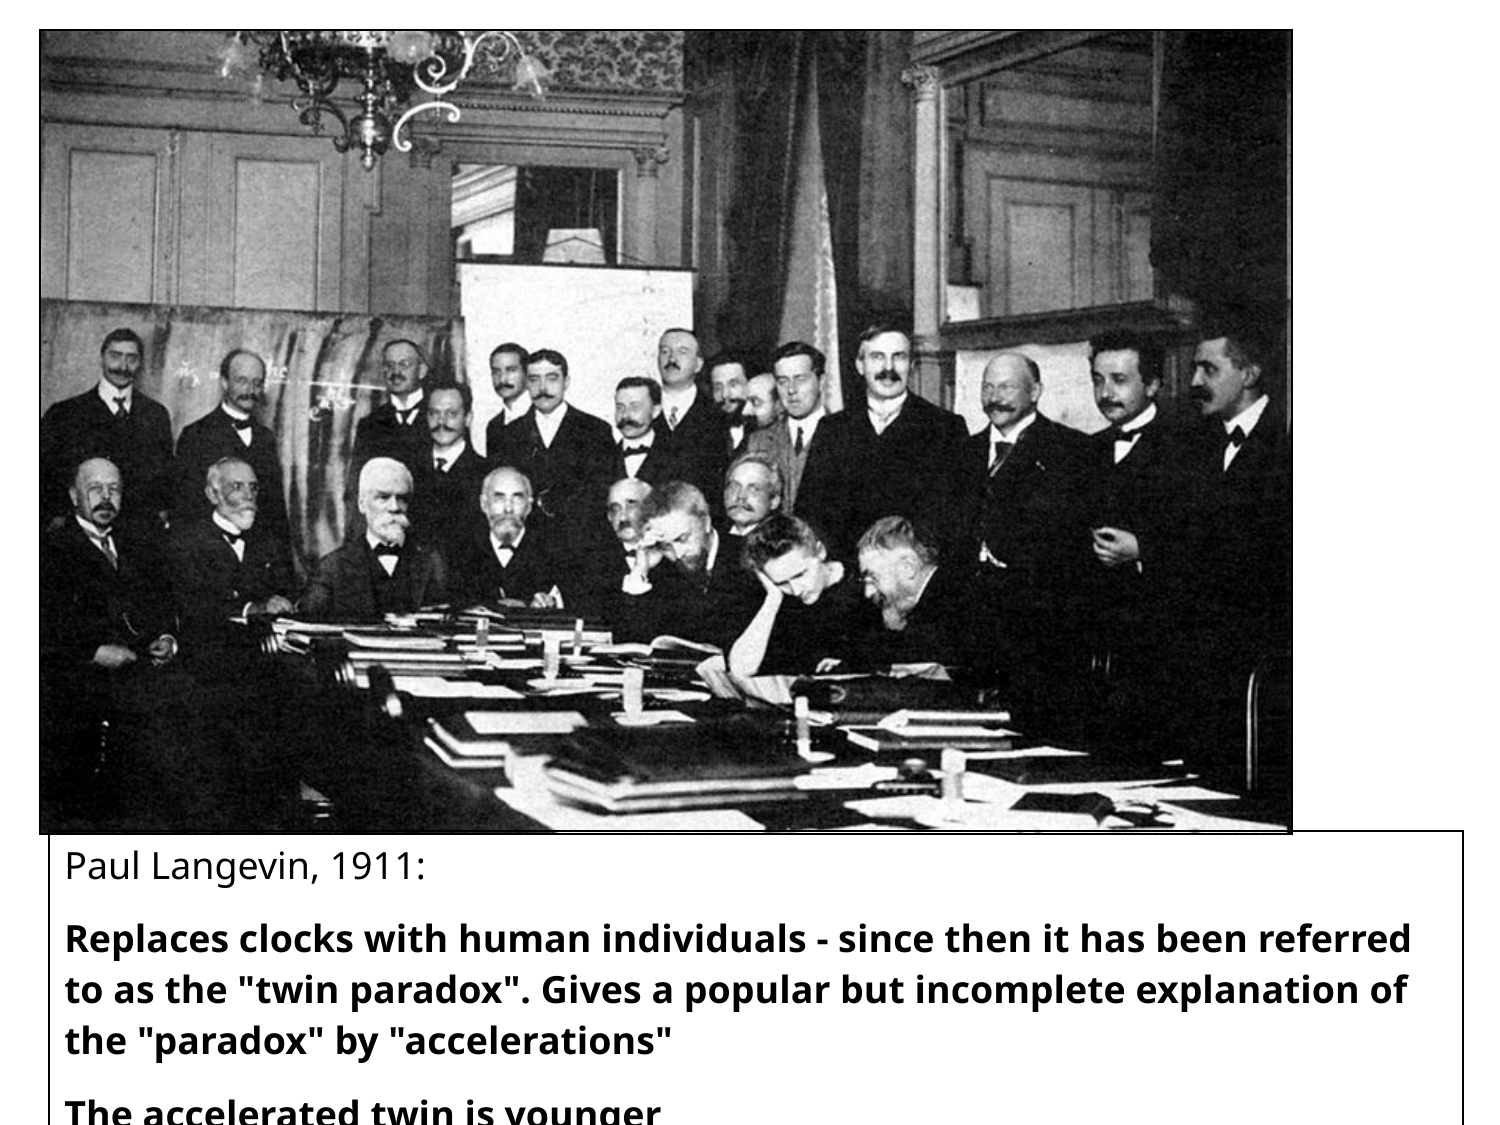

Paul Langevin, 1911:
Replaces clocks with human individuals - since then it has been referred to as the "twin paradox". Gives a popular but incomplete explanation of the "paradox" by "accelerations"
The accelerated twin is younger